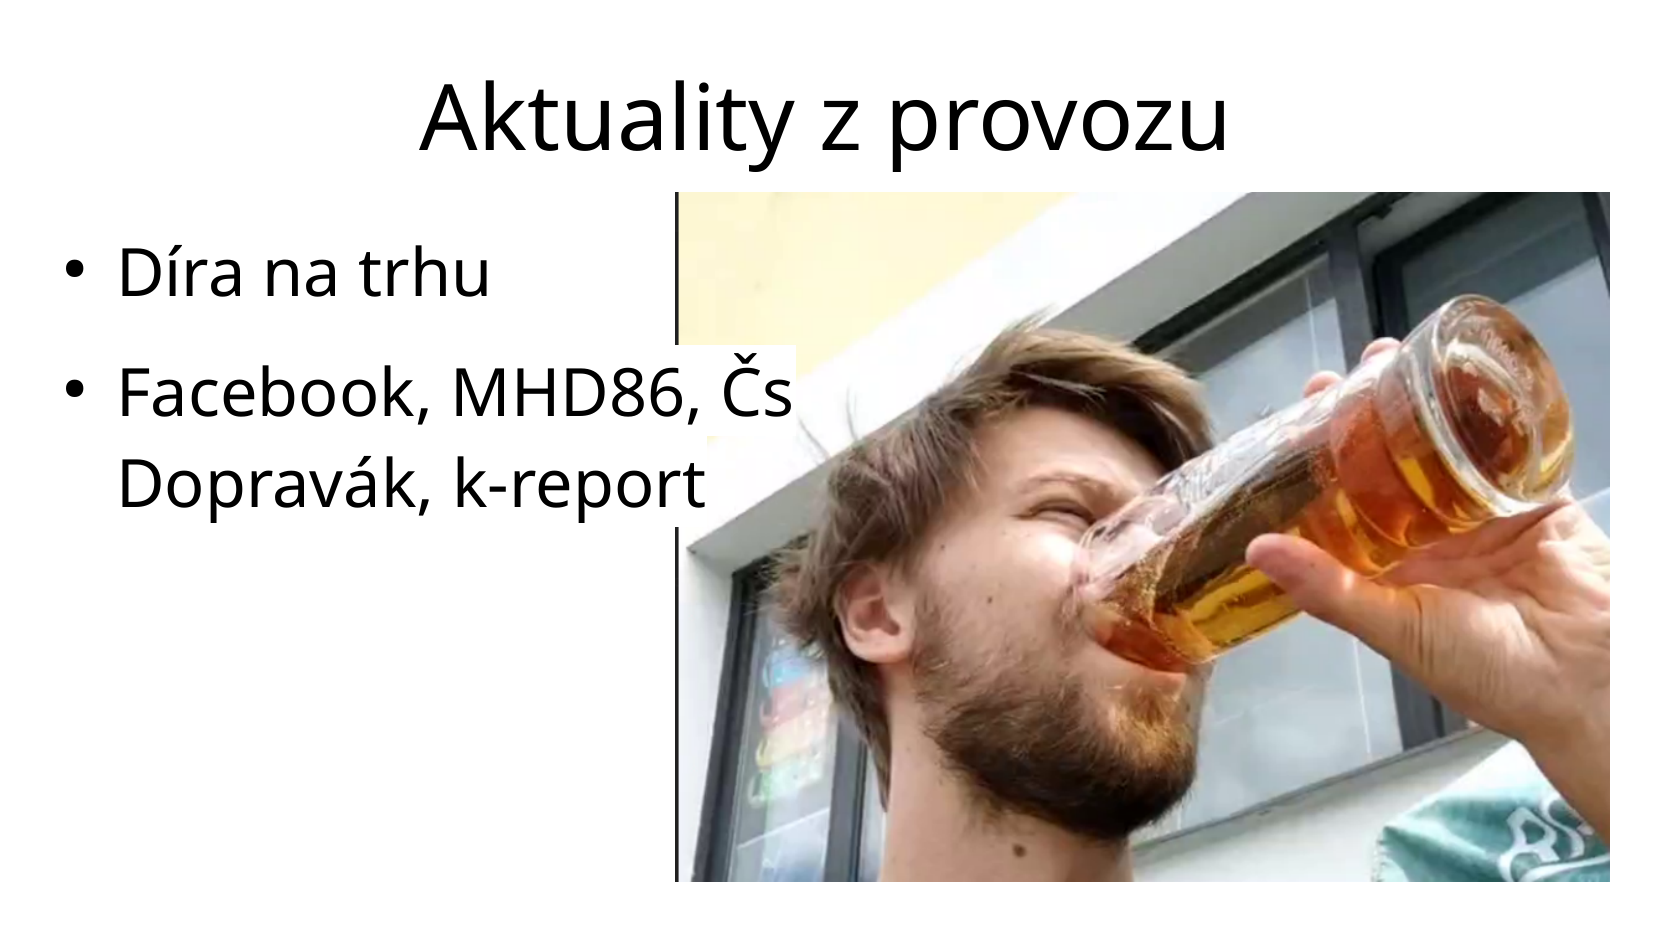

# Aktuality z provozu
Díra na trhu
Facebook, MHD86, Čs Dopravák, k-report